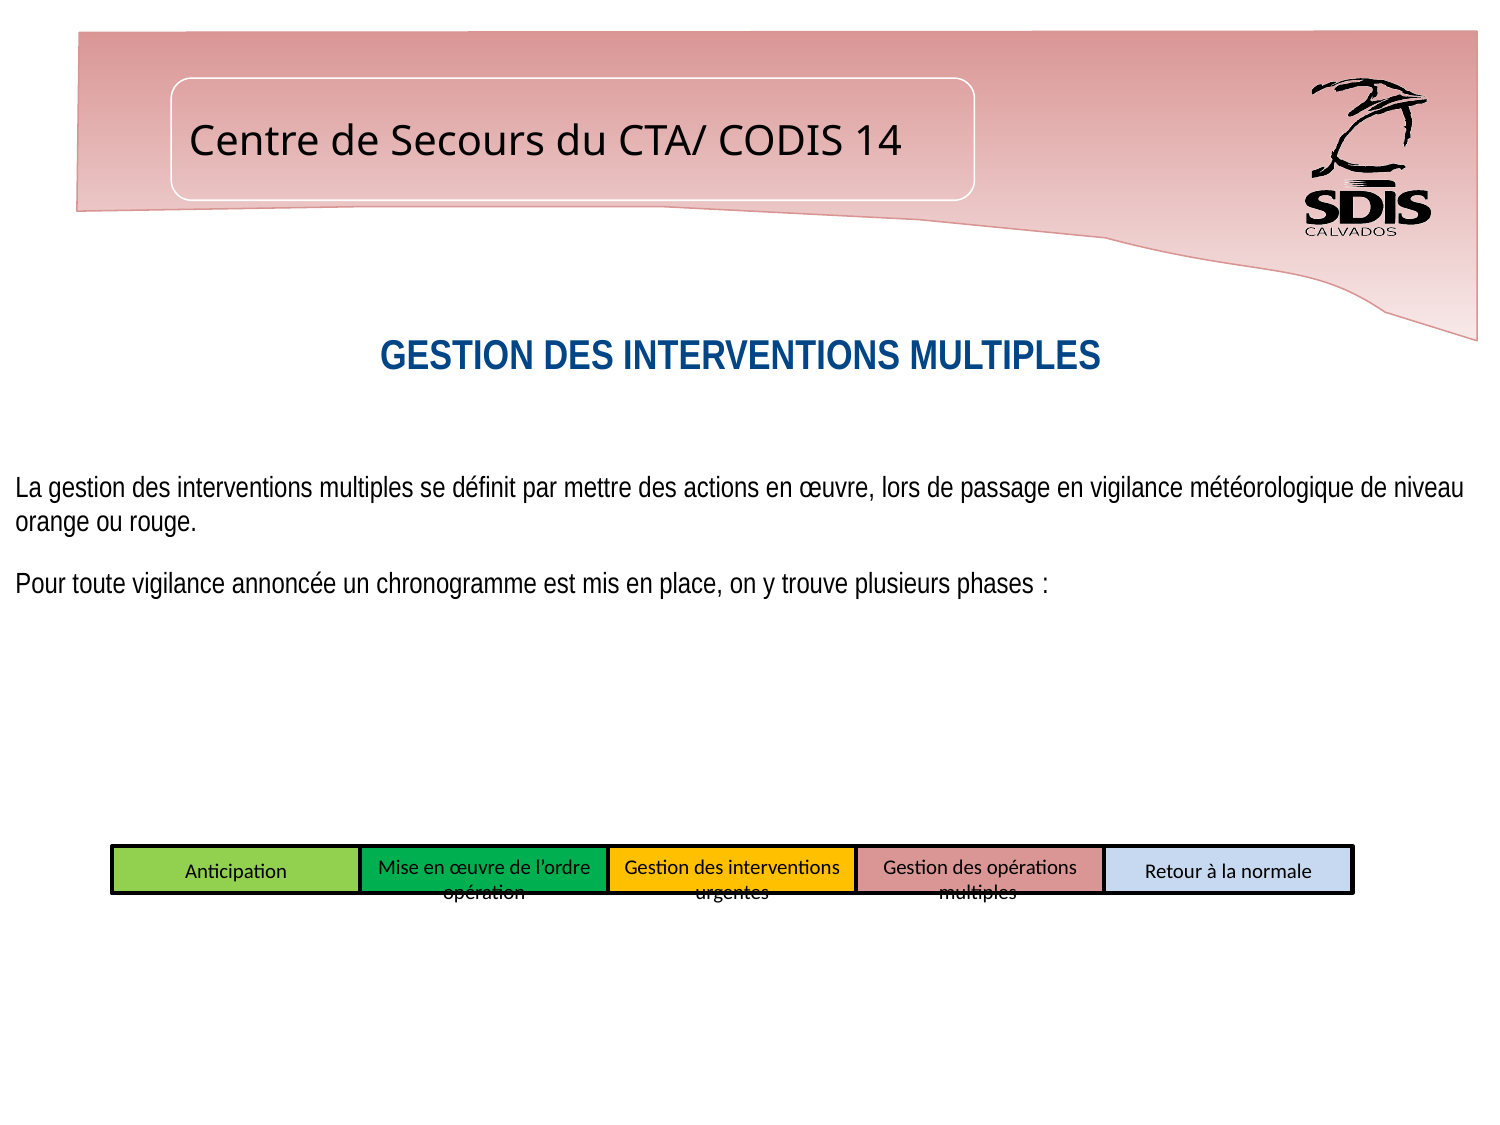

Centre de Secours du CTA/ CODIS 14
GESTION DES INTERVENTIONS MULTIPLES
La gestion des interventions multiples se définit par mettre des actions en œuvre, lors de passage en vigilance météorologique de niveau orange ou rouge.
Pour toute vigilance annoncée un chronogramme est mis en place, on y trouve plusieurs phases :
Anticipation
Mise en œuvre de l’ordre opération
Gestion des interventions urgentes
Gestion des opérations multiples
Retour à la normale